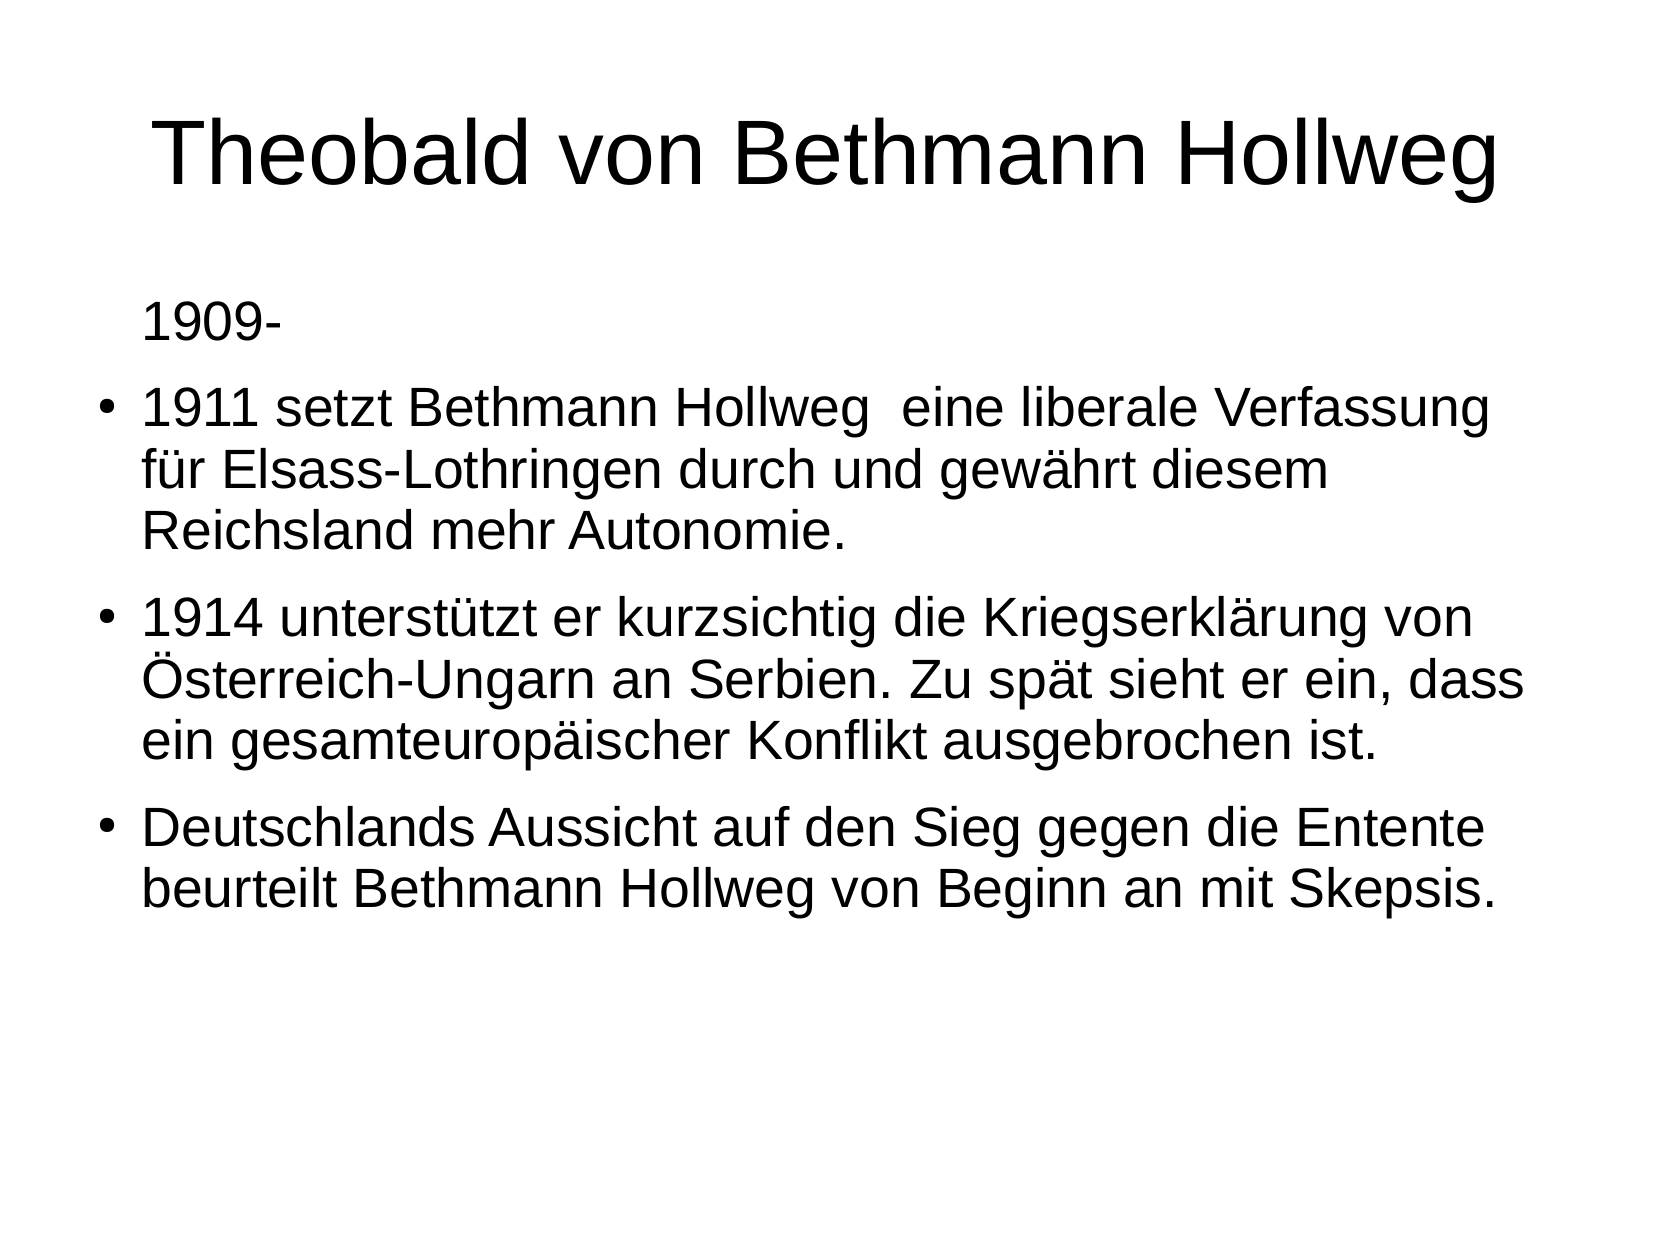

# Theobald von Bethmann Hollweg
1909-
1911 setzt Bethmann Hollweg eine liberale Verfassung für Elsass-Lothringen durch und gewährt diesem Reichsland mehr Autonomie.
1914 unterstützt er kurzsichtig die Kriegserklärung von Österreich-Ungarn an Serbien. Zu spät sieht er ein, dass ein gesamteuropäischer Konflikt ausgebrochen ist.
Deutschlands Aussicht auf den Sieg gegen die Entente beurteilt Bethmann Hollweg von Beginn an mit Skepsis.